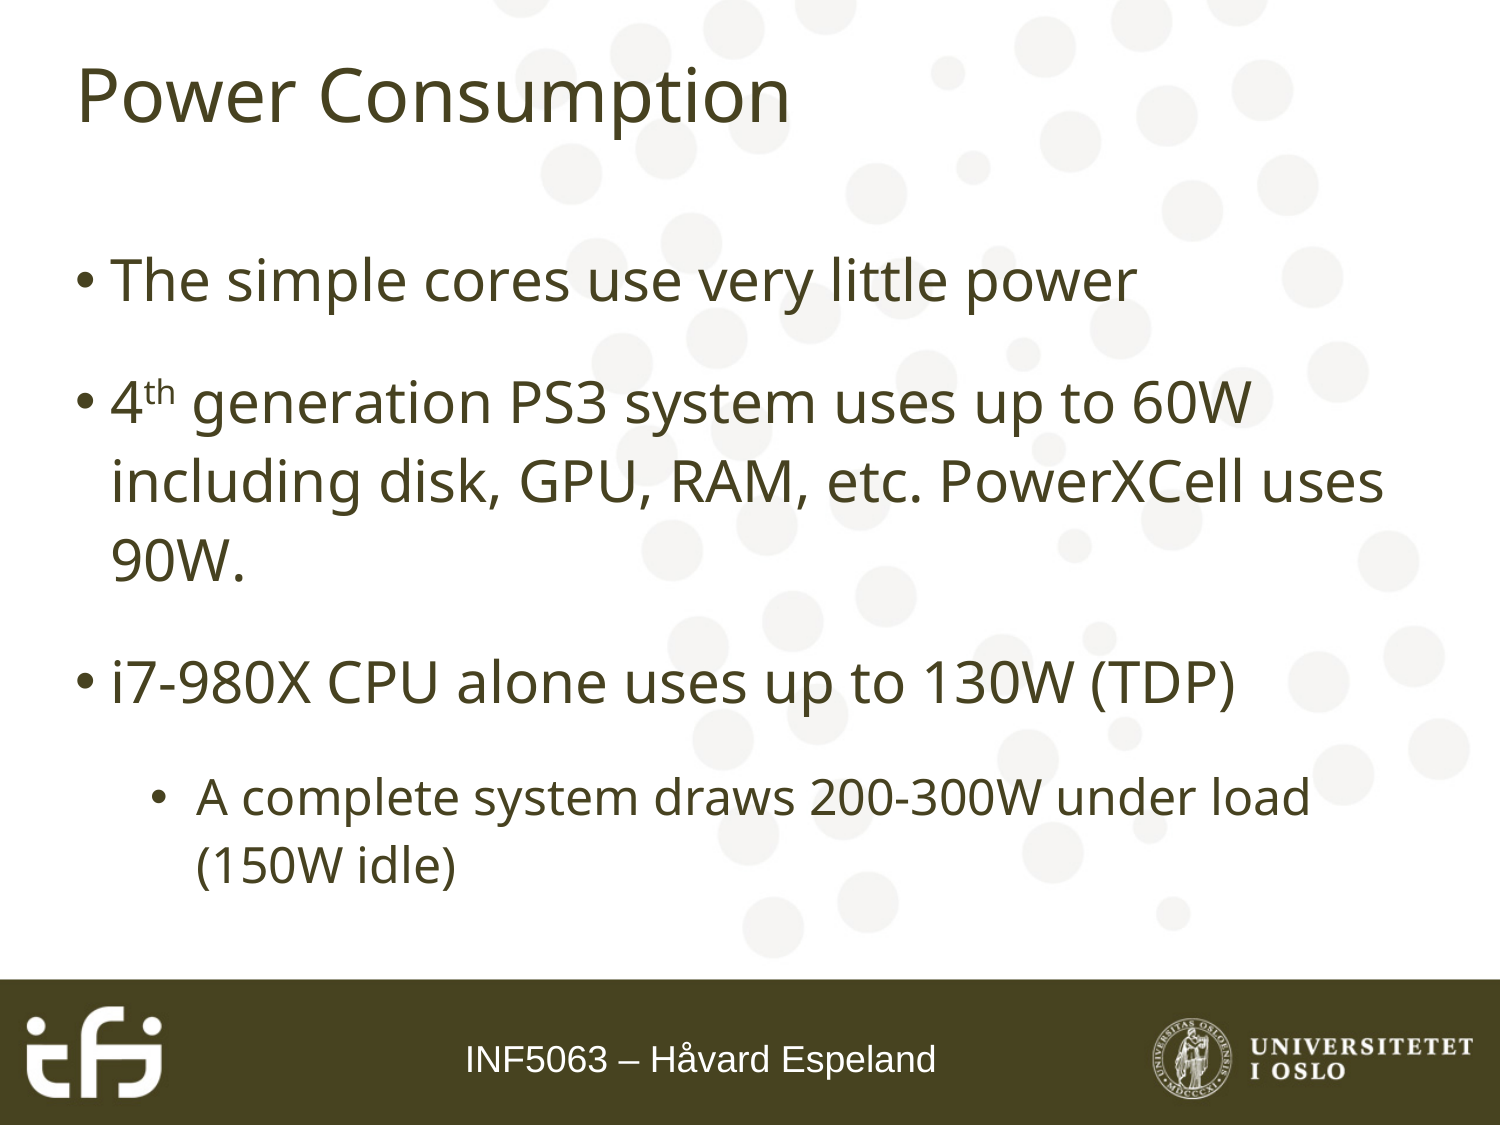

# Power Consumption
The simple cores use very little power
4th generation PS3 system uses up to 60W including disk, GPU, RAM, etc. PowerXCell uses 90W.
i7-980X CPU alone uses up to 130W (TDP)
A complete system draws 200-300W under load (150W idle)